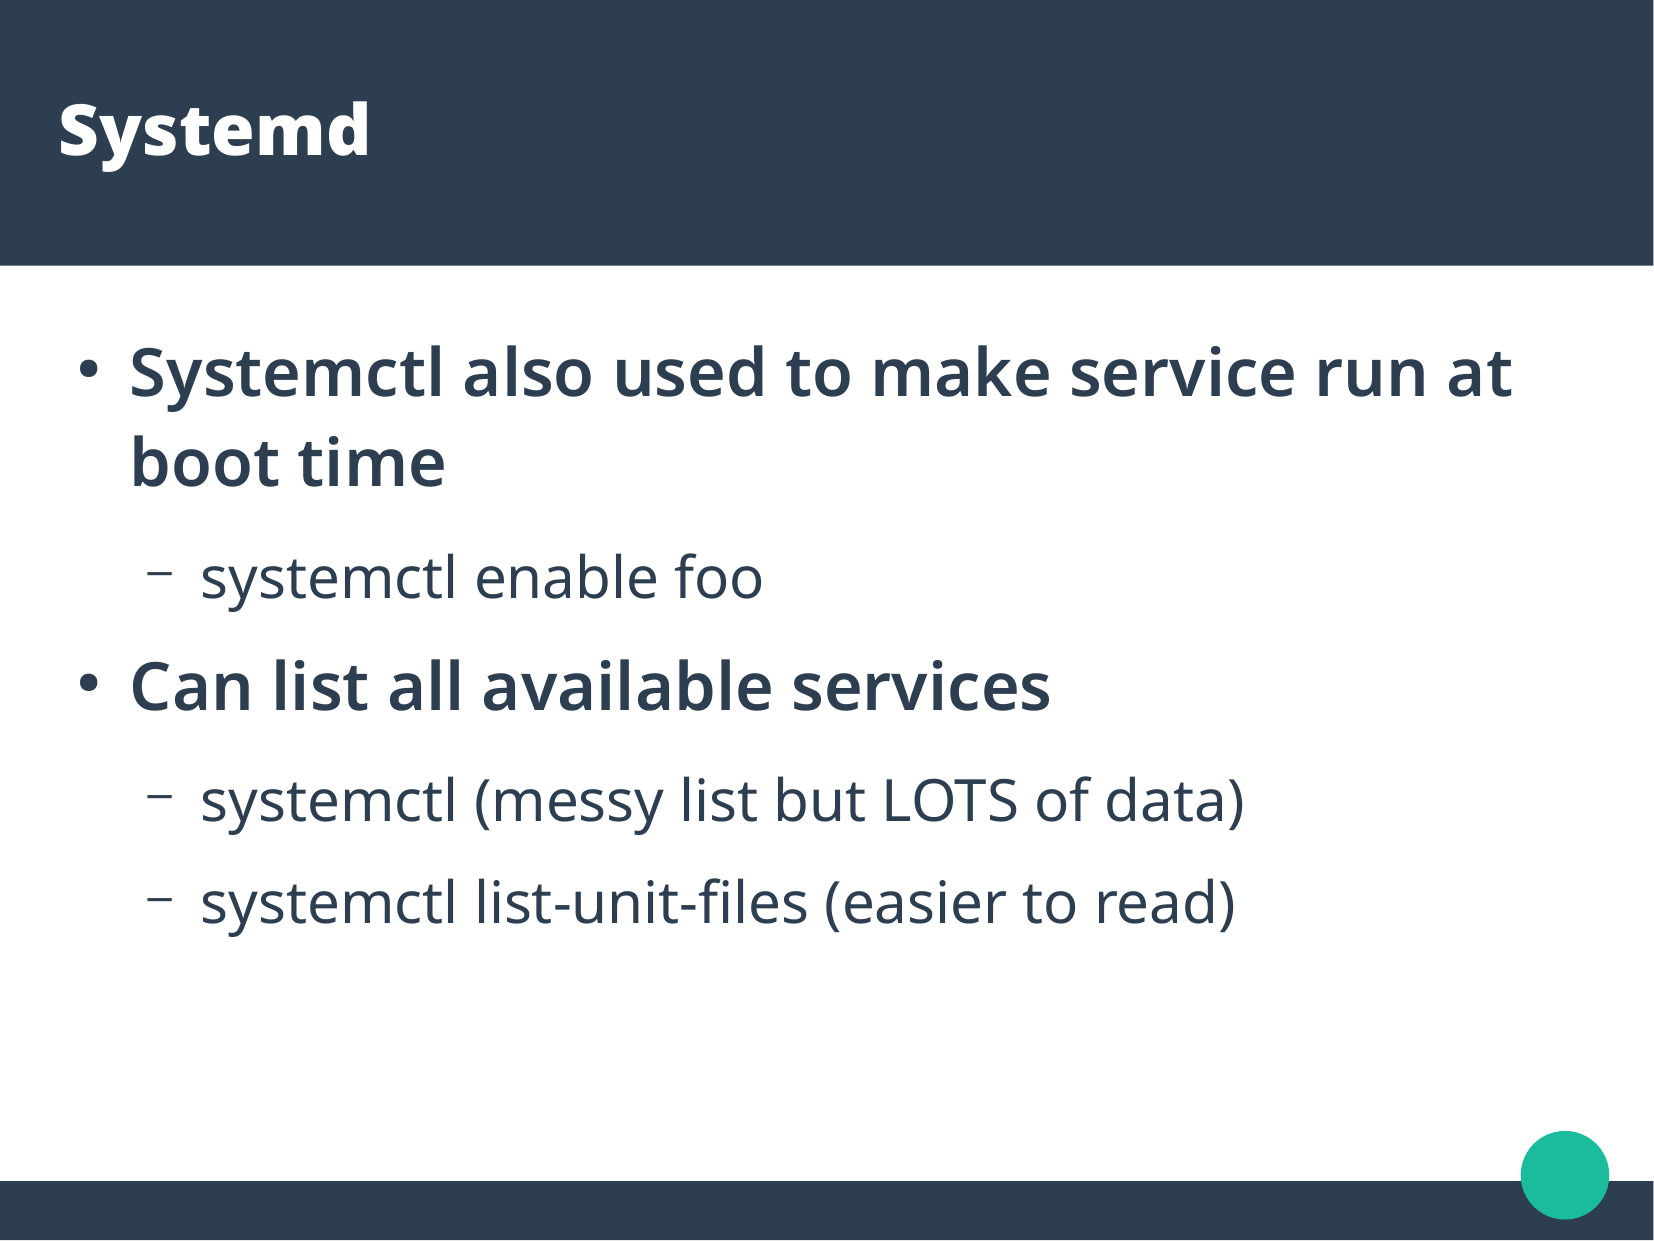

# Systemd
Systemctl also used to make service run at boot time
systemctl enable foo
Can list all available services
systemctl (messy list but LOTS of data)
systemctl list-unit-files (easier to read)